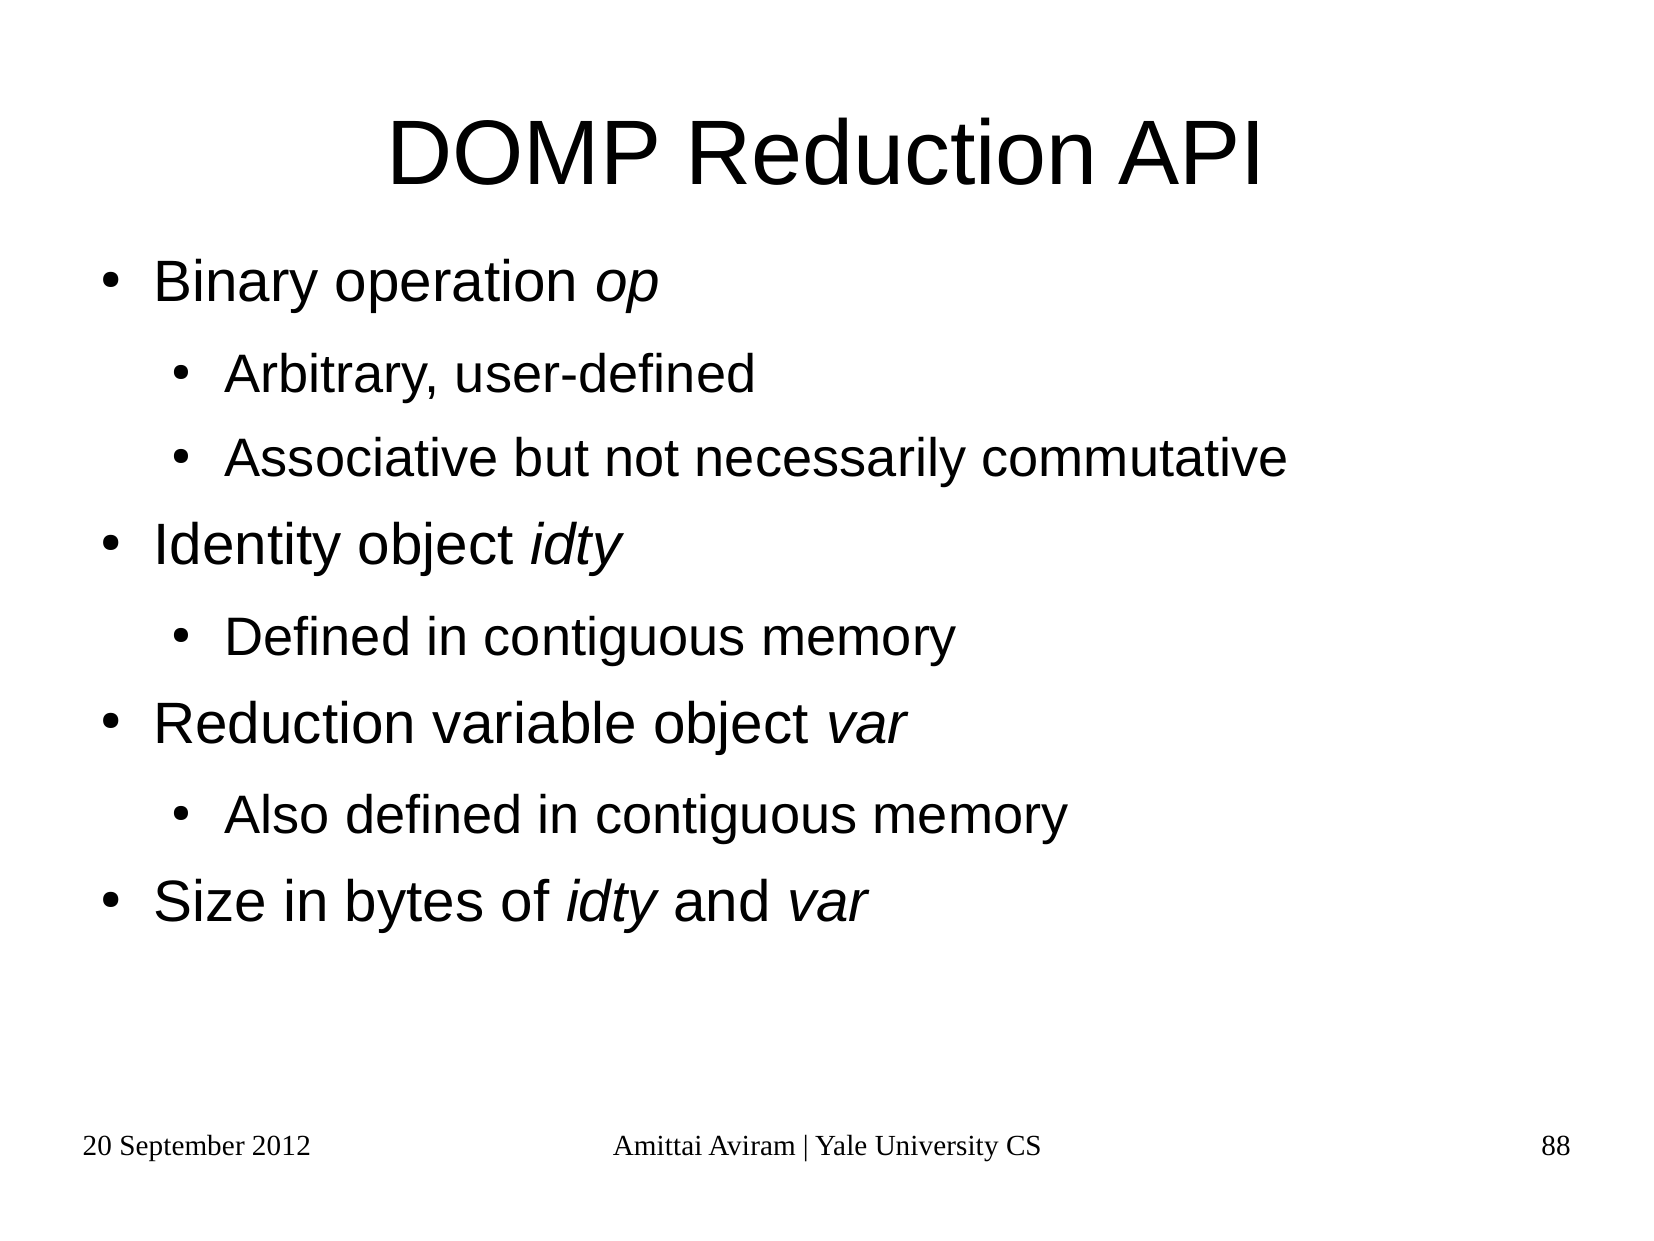

# DOMP Reduction API
Binary operation op
Arbitrary, user-defined
Associative but not necessarily commutative
Identity object idty
Defined in contiguous memory
Reduction variable object var
Also defined in contiguous memory
Size in bytes of idty and var
88